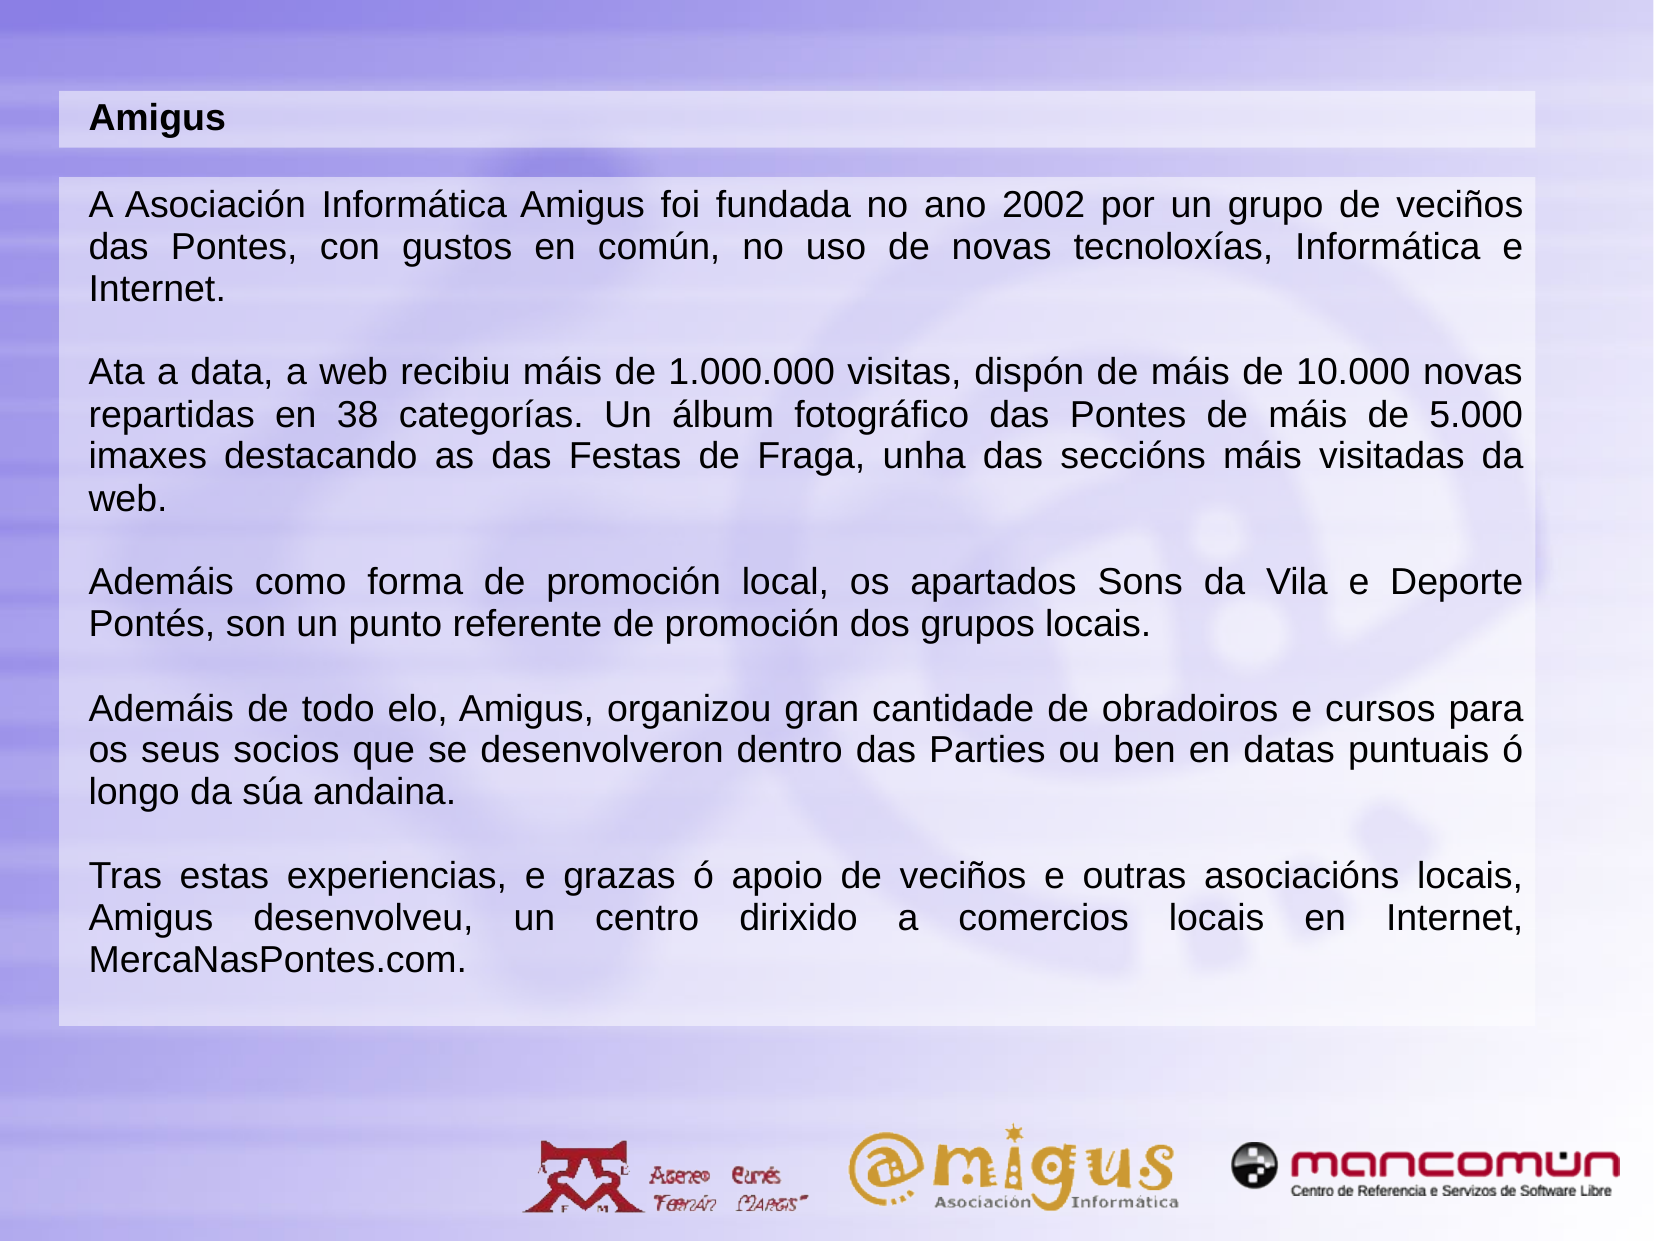

Amigus
A Asociación Informática Amigus foi fundada no ano 2002 por un grupo de veciños das Pontes, con gustos en común, no uso de novas tecnoloxías, Informática e Internet.
Ata a data, a web recibiu máis de 1.000.000 visitas, dispón de máis de 10.000 novas repartidas en 38 categorías. Un álbum fotográfico das Pontes de máis de 5.000 imaxes destacando as das Festas de Fraga, unha das seccións máis visitadas da web.
Ademáis como forma de promoción local, os apartados Sons da Vila e Deporte Pontés, son un punto referente de promoción dos grupos locais.
Ademáis de todo elo, Amigus, organizou gran cantidade de obradoiros e cursos para os seus socios que se desenvolveron dentro das Parties ou ben en datas puntuais ó longo da súa andaina.
Tras estas experiencias, e grazas ó apoio de veciños e outras asociacións locais, Amigus desenvolveu, un centro dirixido a comercios locais en Internet, MercaNasPontes.com.